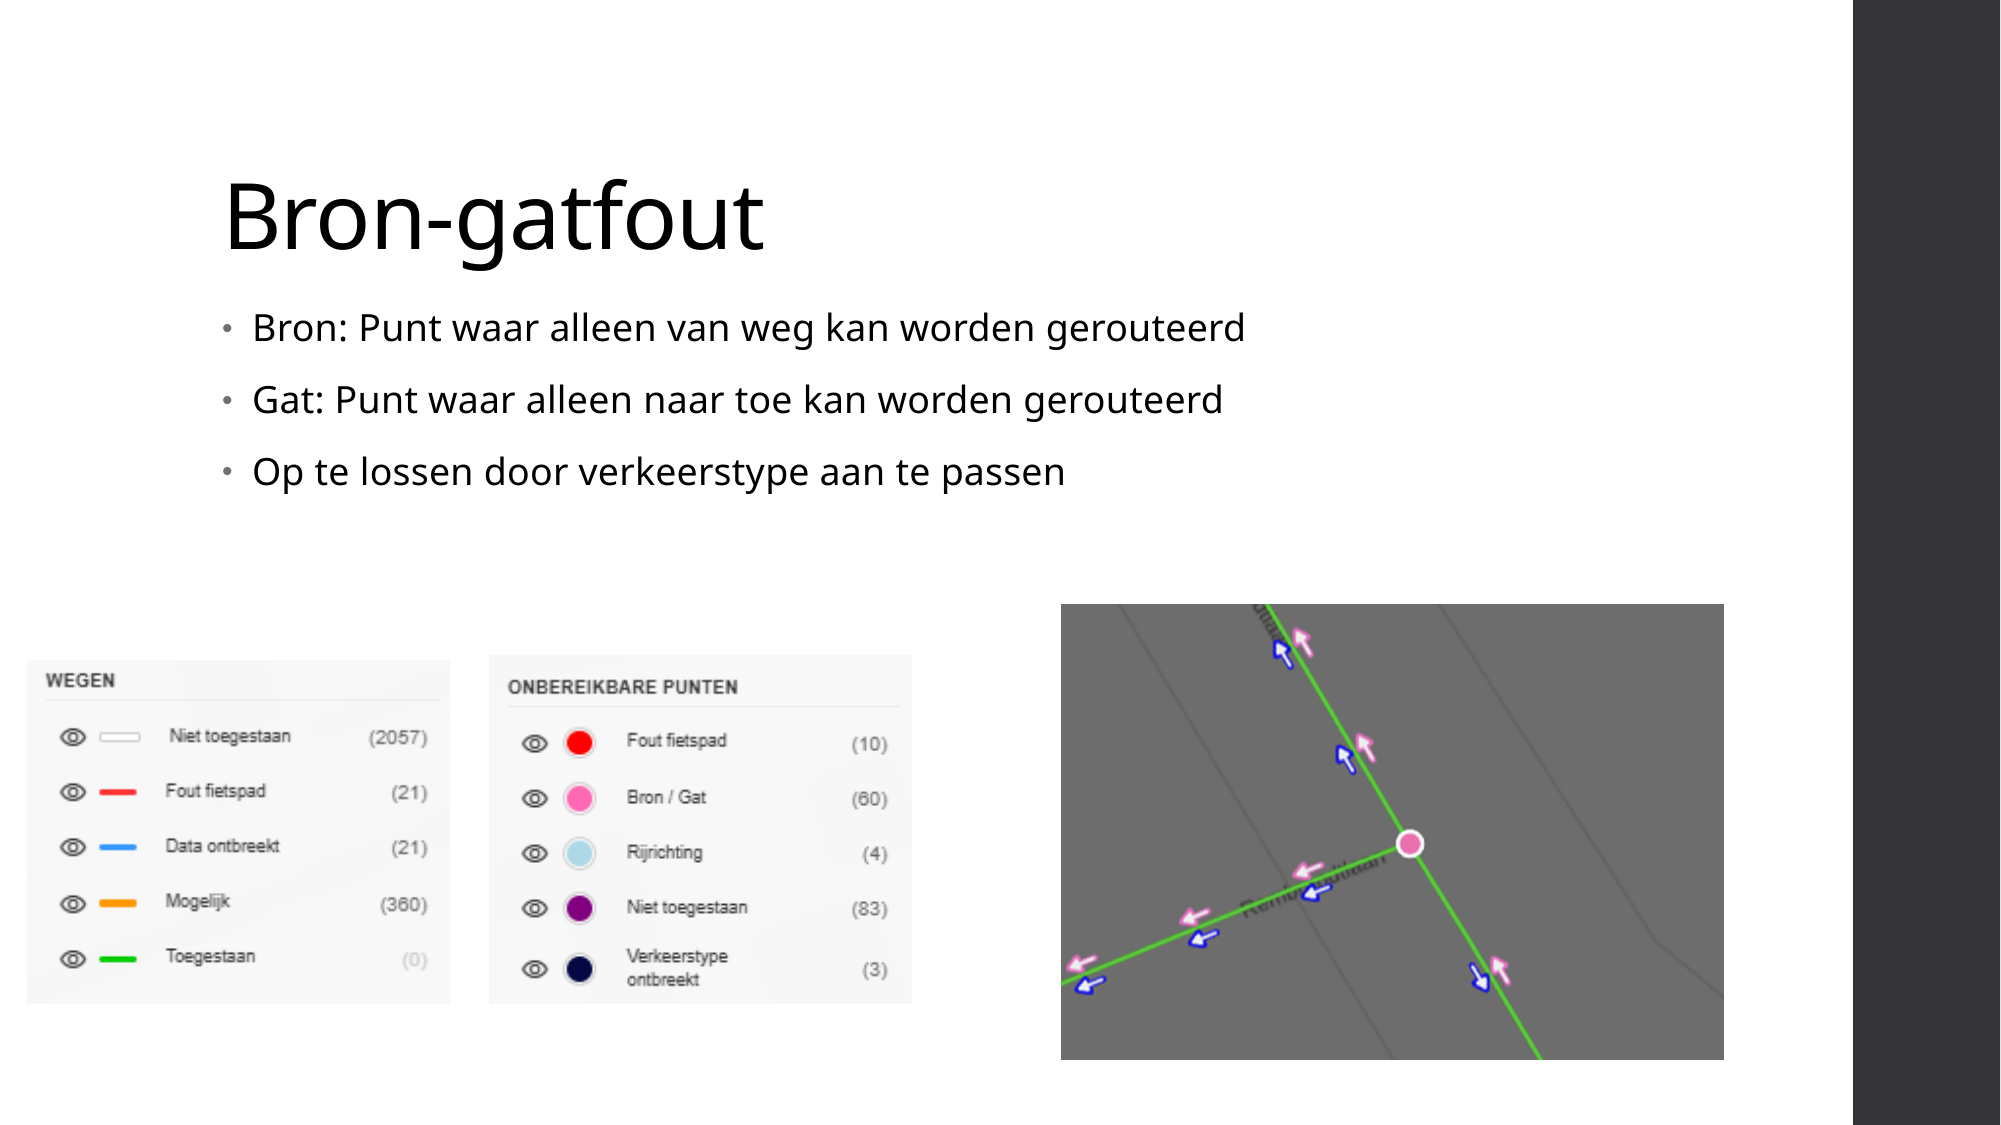

# Bron-gatfout
Bron: Punt waar alleen van weg kan worden gerouteerd
Gat: Punt waar alleen naar toe kan worden gerouteerd
Op te lossen door verkeerstype aan te passen